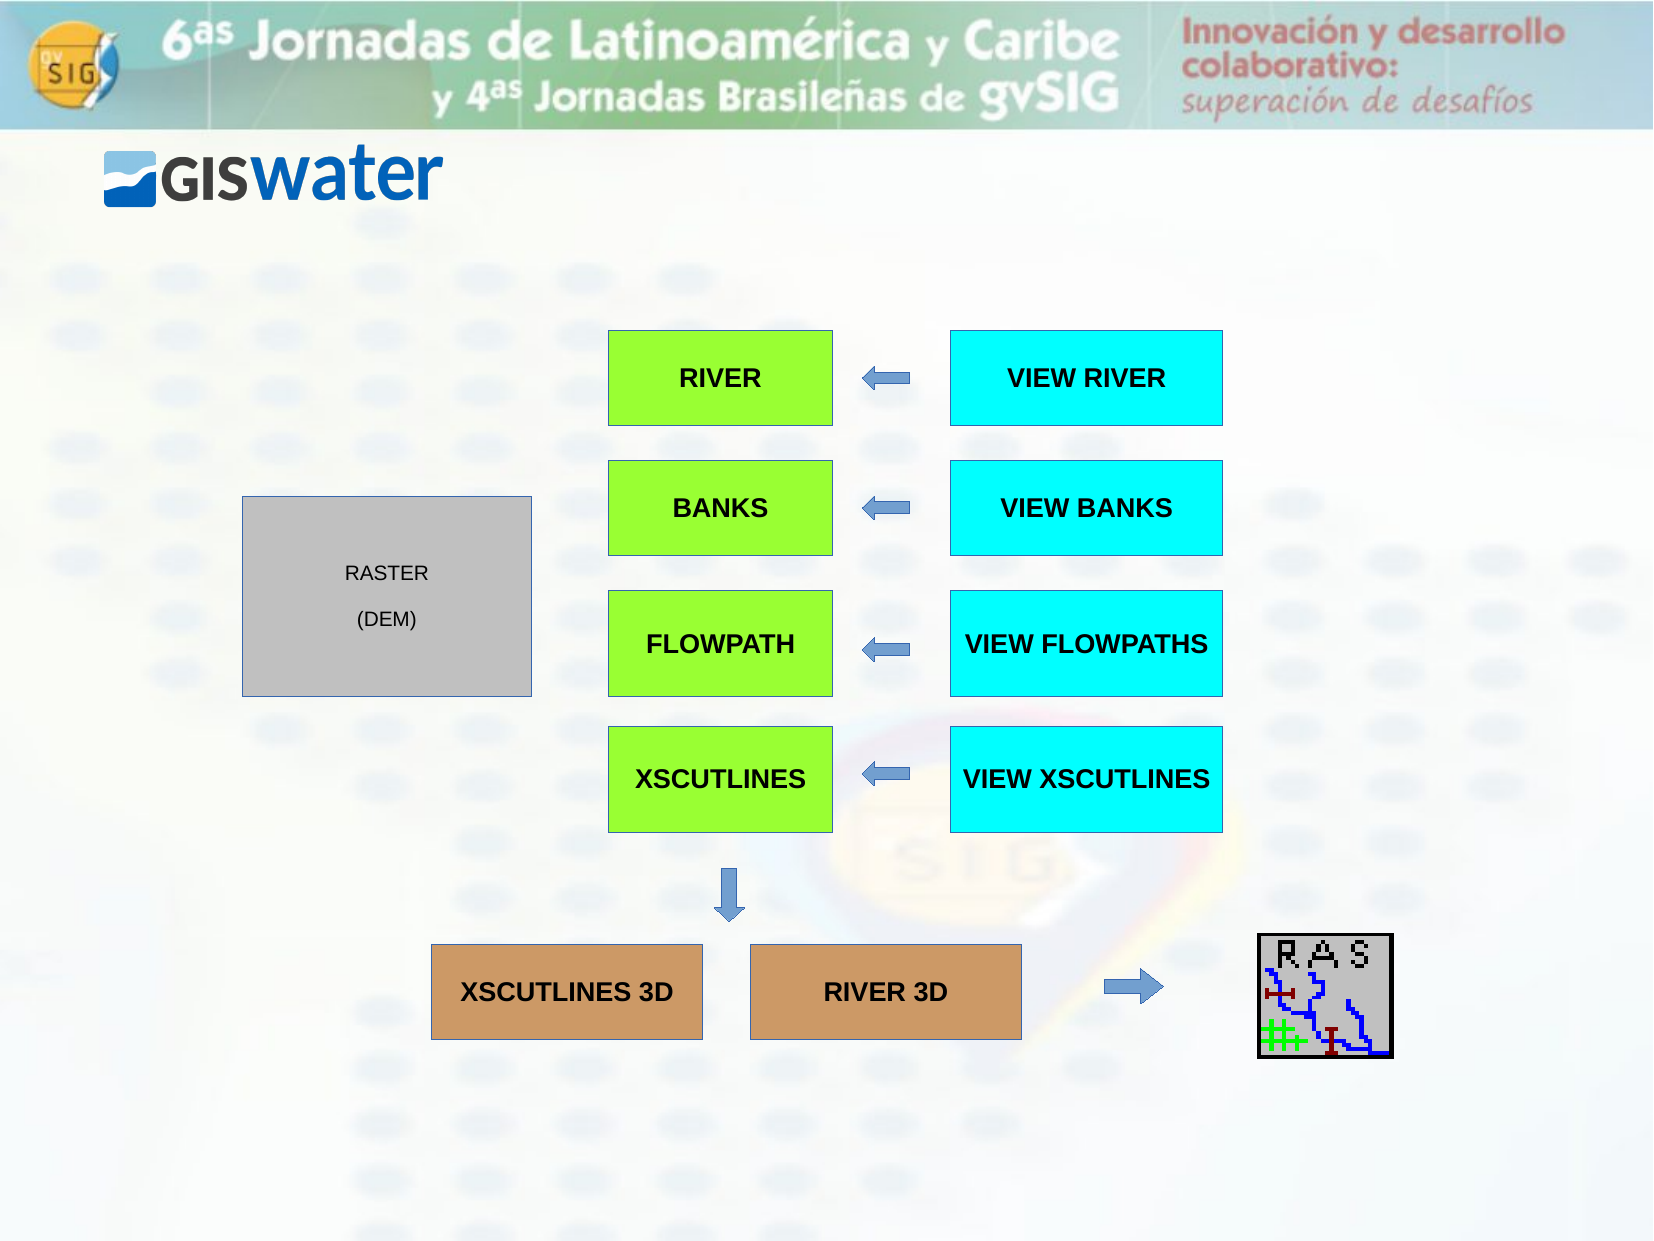

RIVER
VIEW RIVER
BANKS
VIEW BANKS
RASTER
(DEM)
FLOWPATH
VIEW FLOWPATHS
XSCUTLINES
VIEW XSCUTLINES
XSCUTLINES 3D
RIVER 3D